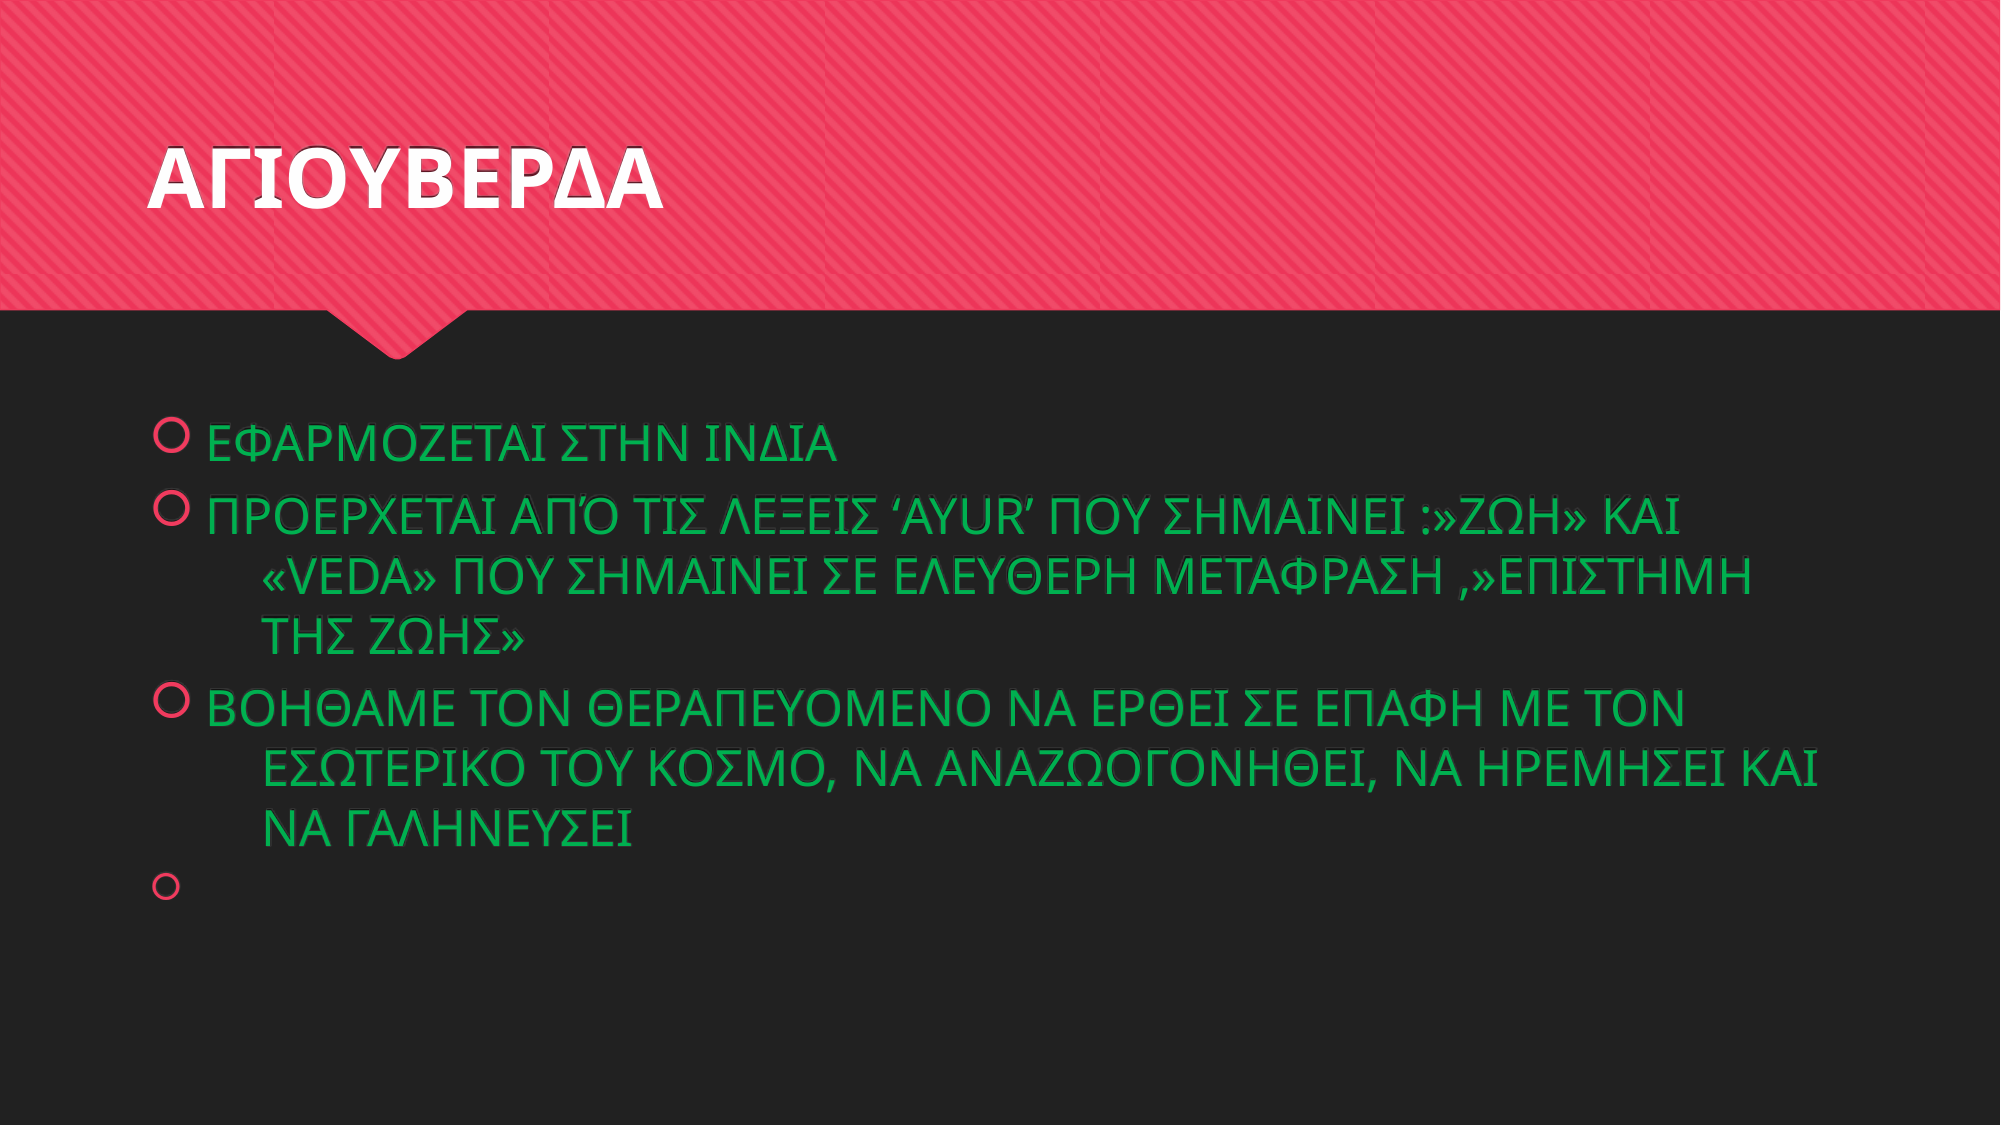

# ΑΓΙΟΥΒΕΡΔΑ
ΕΦΑΡΜΟΖΕΤΑΙ ΣΤΗΝ ΙΝΔΙΑ
ΠΡΟΕΡΧΕΤΑΙ ΑΠΌ ΤΙΣ ΛΕΞΕΙΣ ‘AYUR’ ΠΟΥ ΣΗΜΑΙΝΕΙ :»ΖΩΗ» ΚΑΙ «VEDA» ΠΟΥ ΣΗΜΑΙΝΕΙ ΣΕ ΕΛΕΥΘΕΡΗ ΜΕΤΑΦΡΑΣΗ ,»ΕΠΙΣΤΗΜΗ ΤΗΣ ΖΩΗΣ»
ΒΟΗΘΑΜΕ ΤΟΝ ΘΕΡΑΠΕΥΟΜΕΝΟ ΝΑ ΕΡΘΕΙ ΣΕ ΕΠΑΦΗ ΜΕ ΤΟΝ ΕΣΩΤΕΡΙΚΟ ΤΟΥ ΚΟΣΜΟ, ΝΑ ΑΝΑΖΩΟΓΟΝΗΘΕΙ, ΝΑ ΗΡΕΜΗΣΕΙ ΚΑΙ ΝΑ ΓΑΛΗΝΕΥΣΕΙ